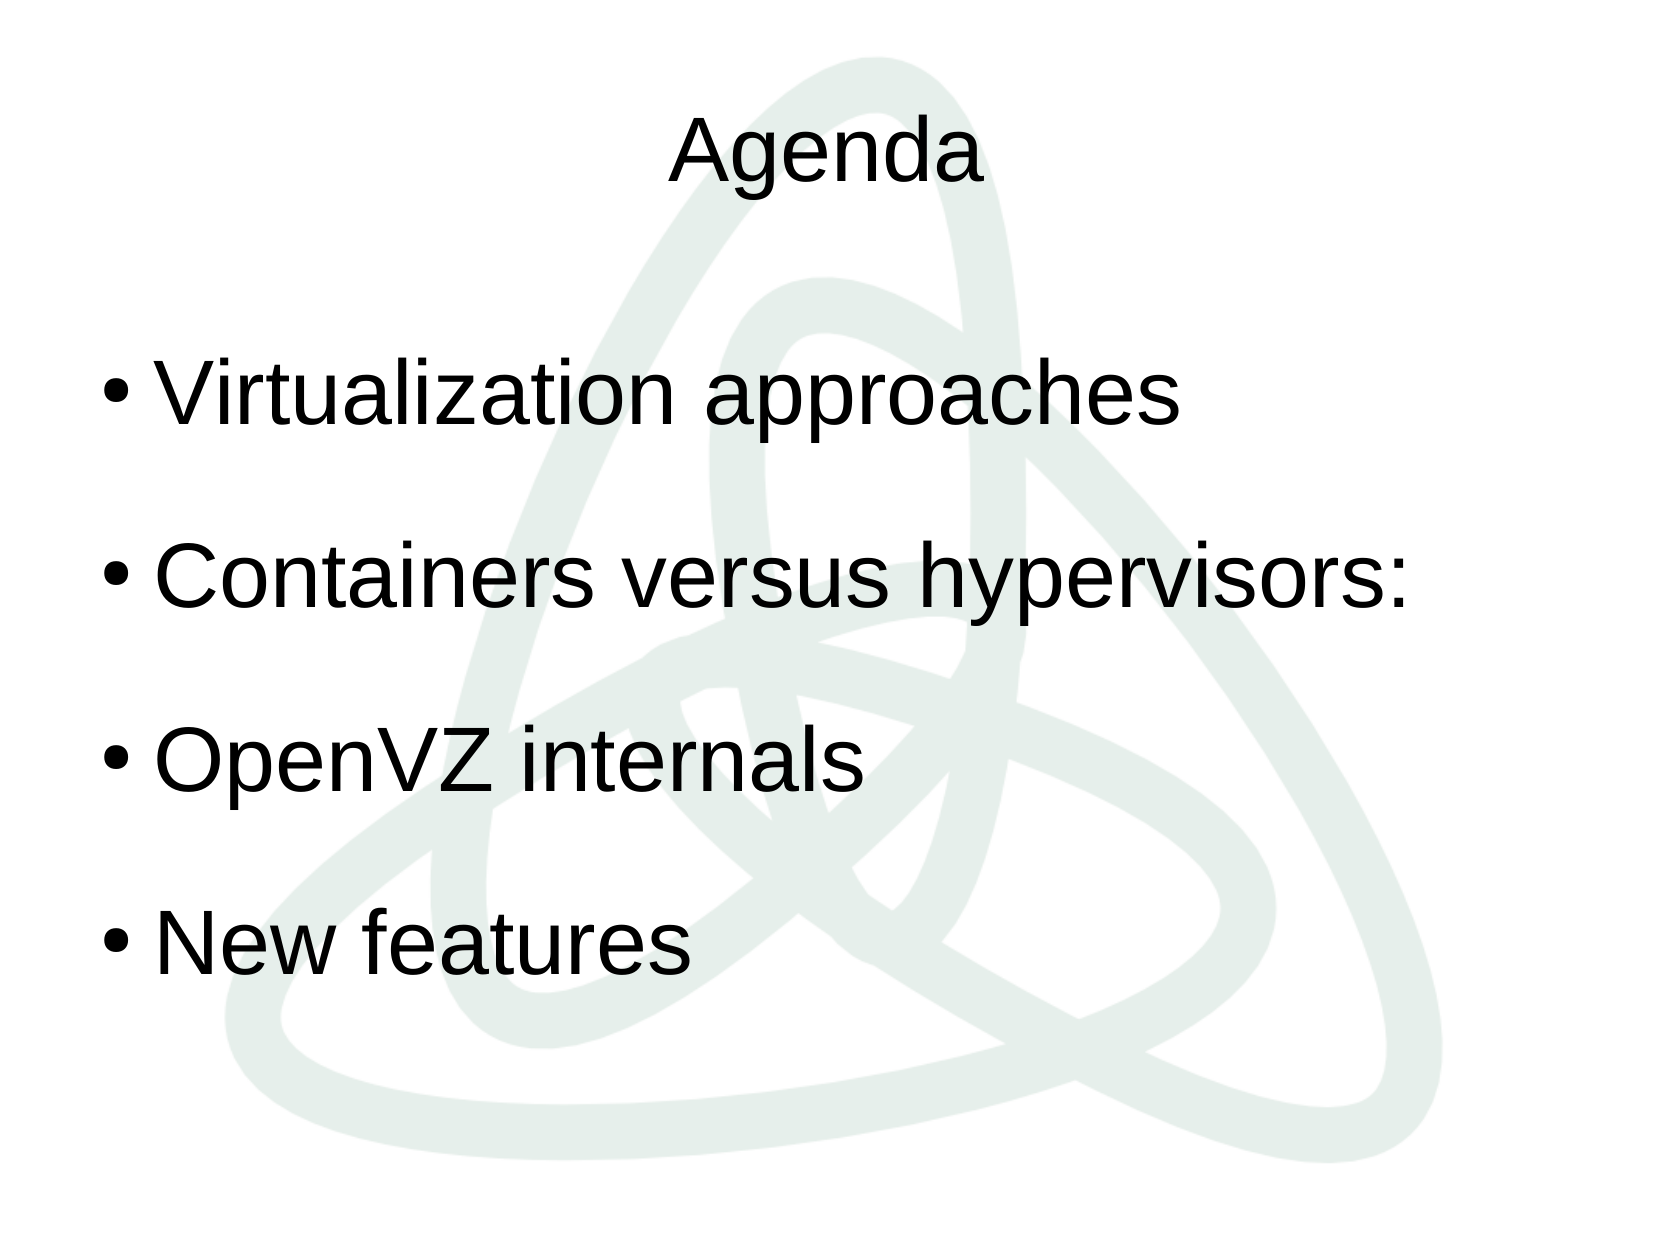

# Agenda
Virtualization approaches
Containers versus hypervisors:
OpenVZ internals
New features